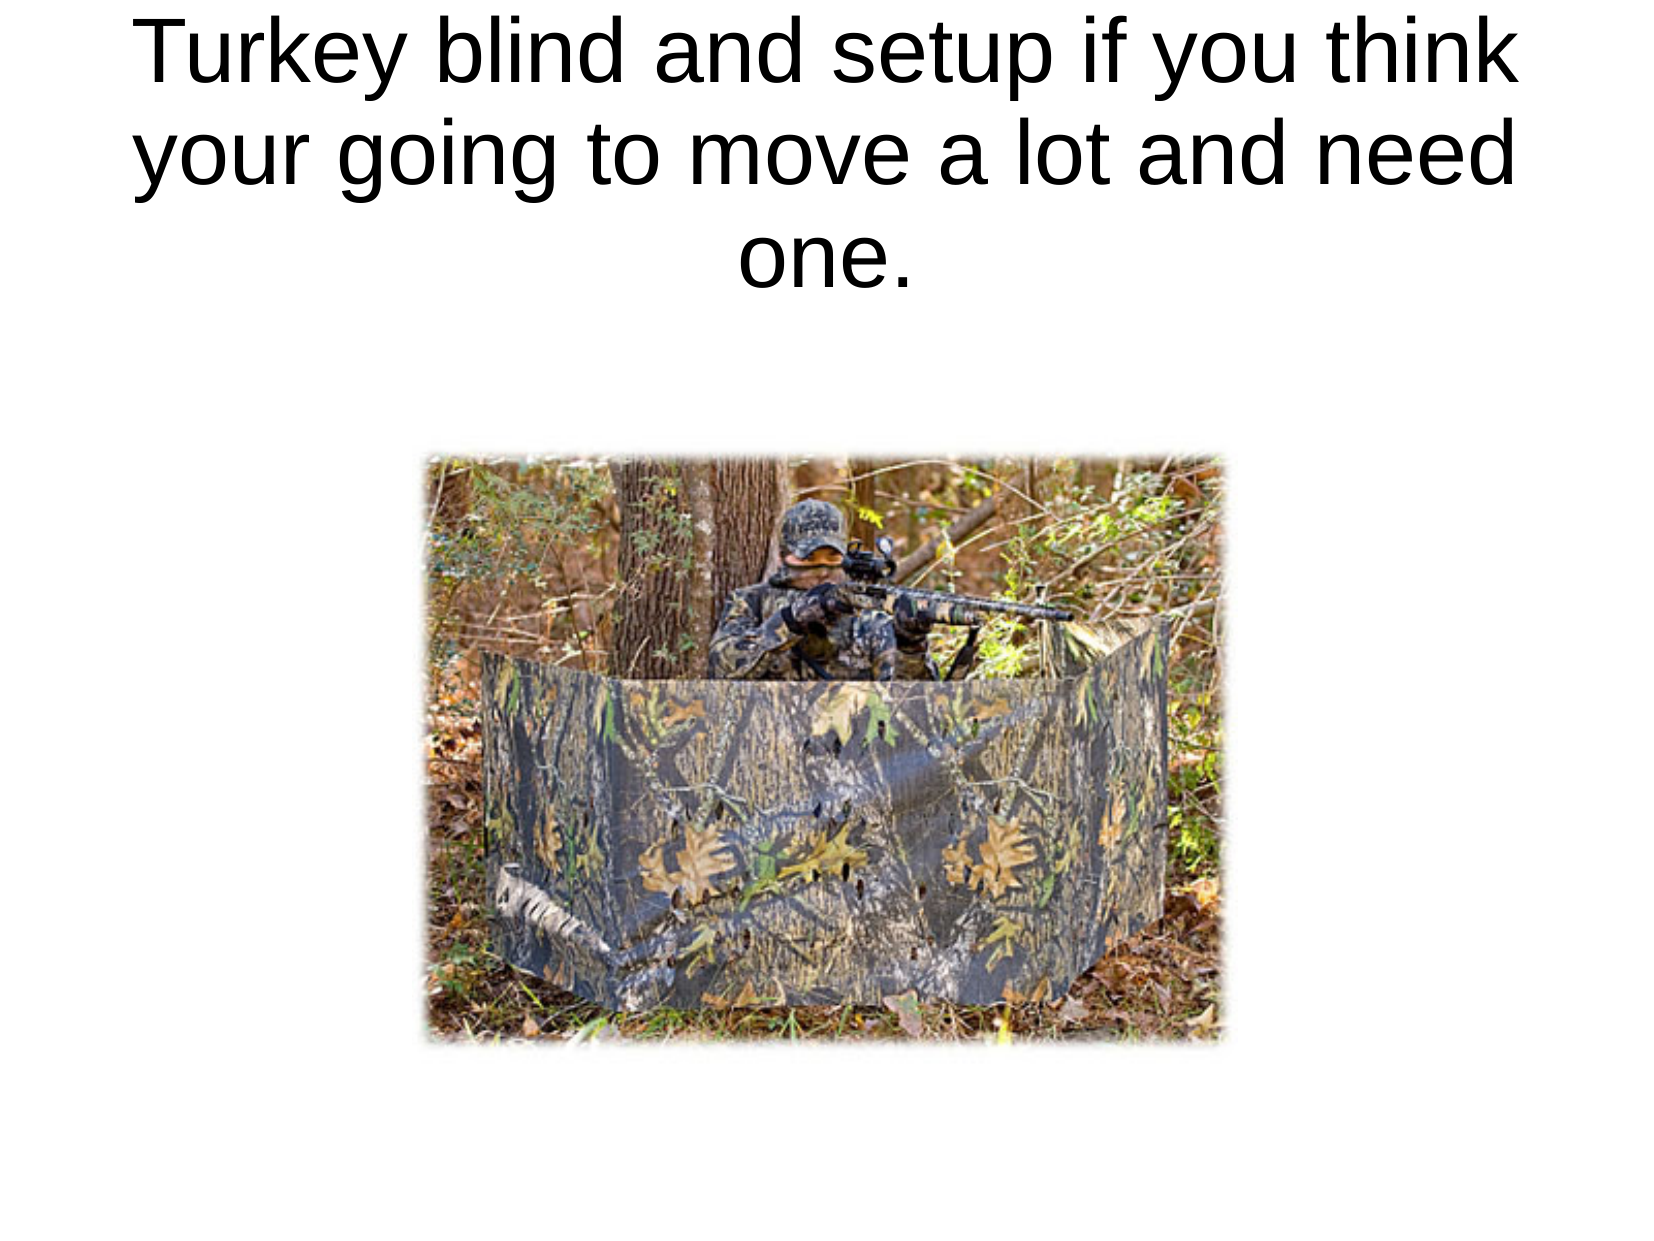

# Turkey blind and setup if you think your going to move a lot and need one.